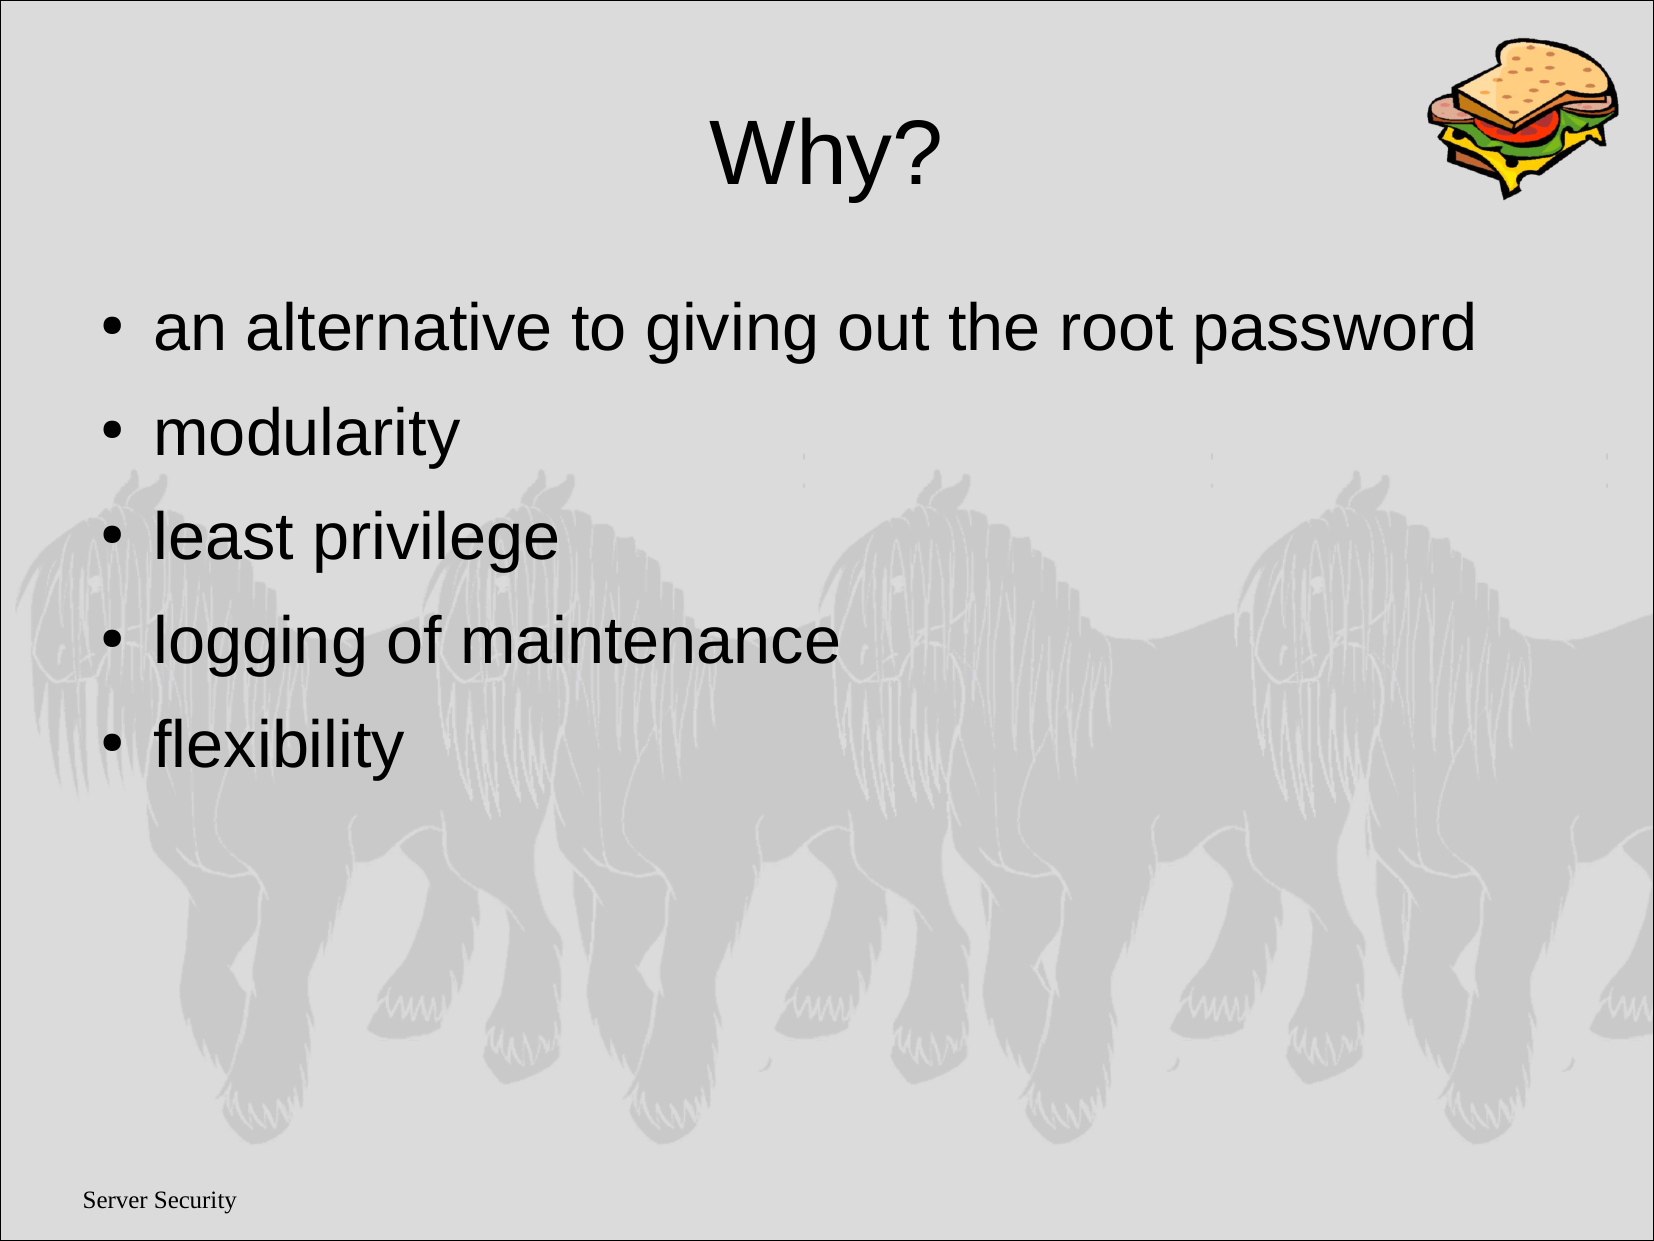

# Why?
an alternative to giving out the root password
modularity
least privilege
logging of maintenance
flexibility